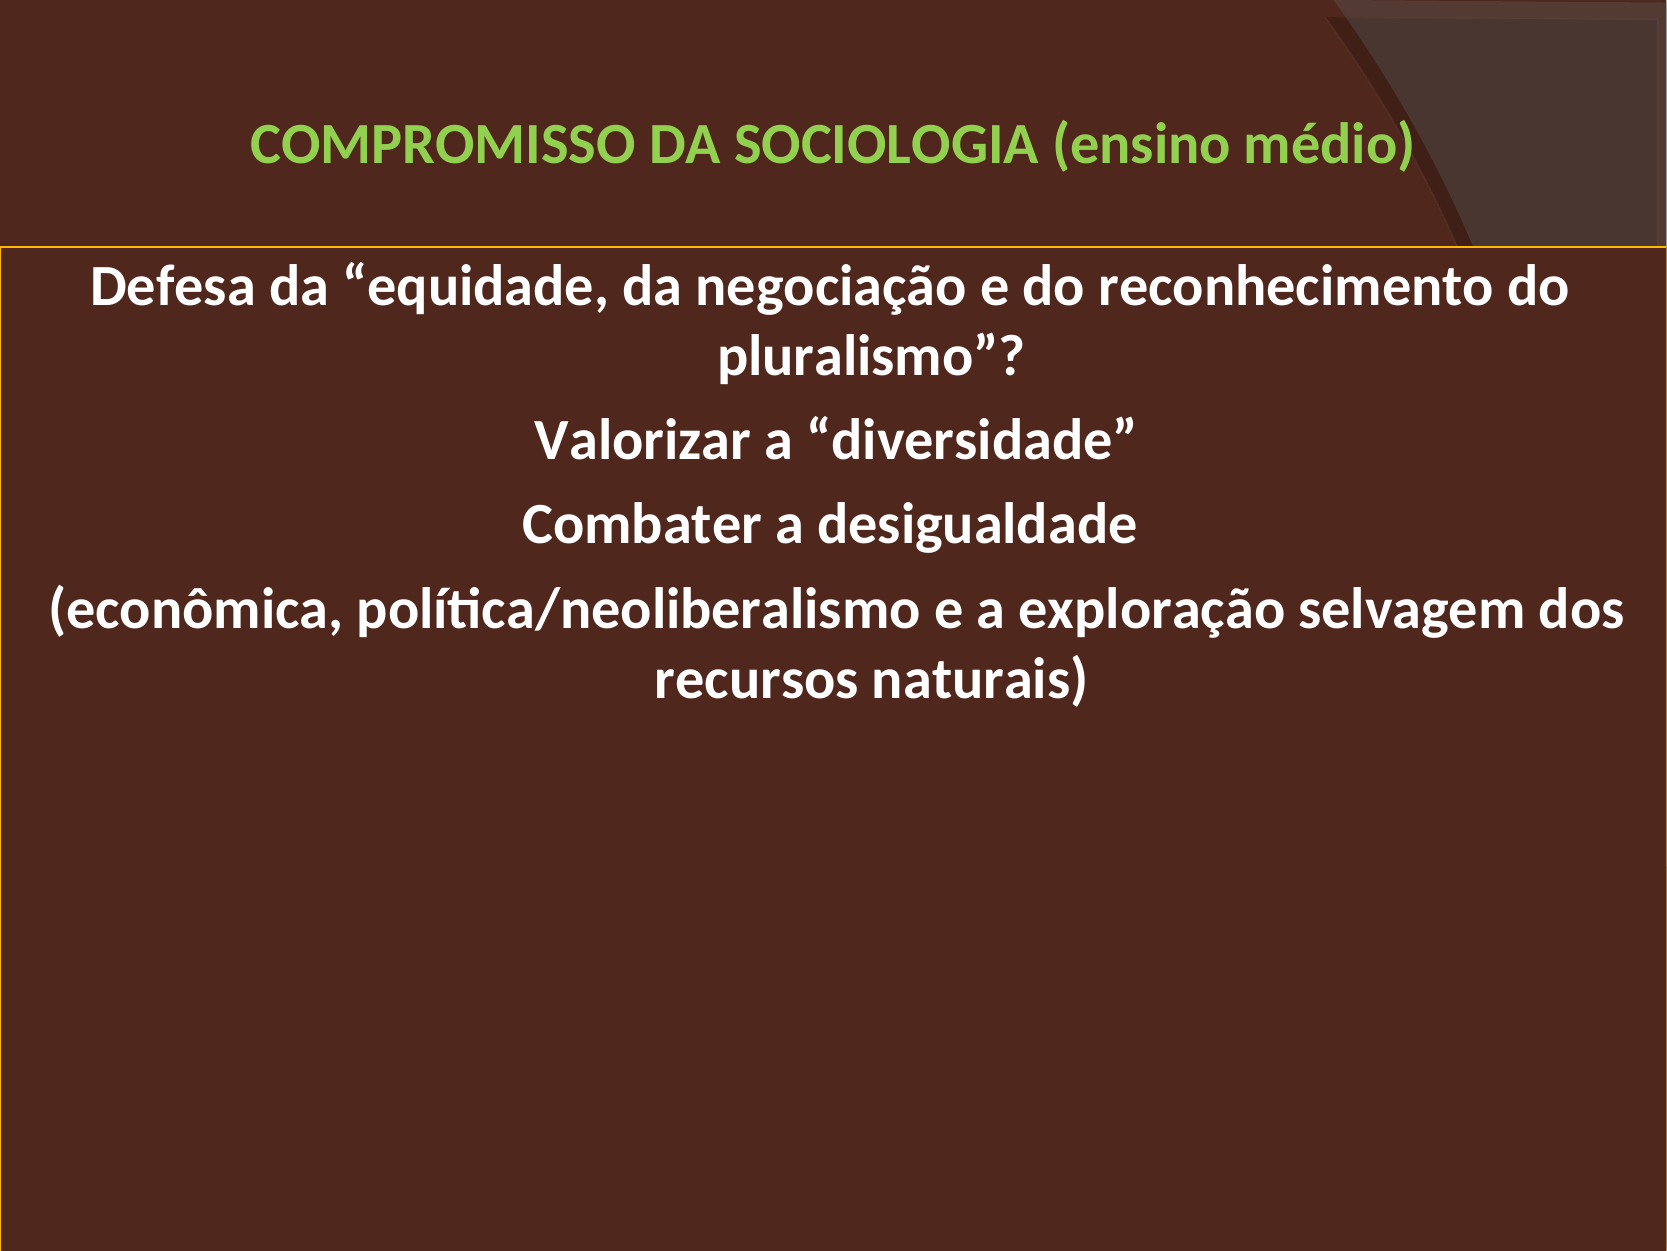

COMPROMISSO DA SOCIOLOGIA (ensino médio)
# Defesa da “equidade, da negociação e do reconhecimento do pluralismo”?
Valorizar a “diversidade”
Combater a desigualdade
(econômica, política/neoliberalismo e a exploração selvagem dos recursos naturais)